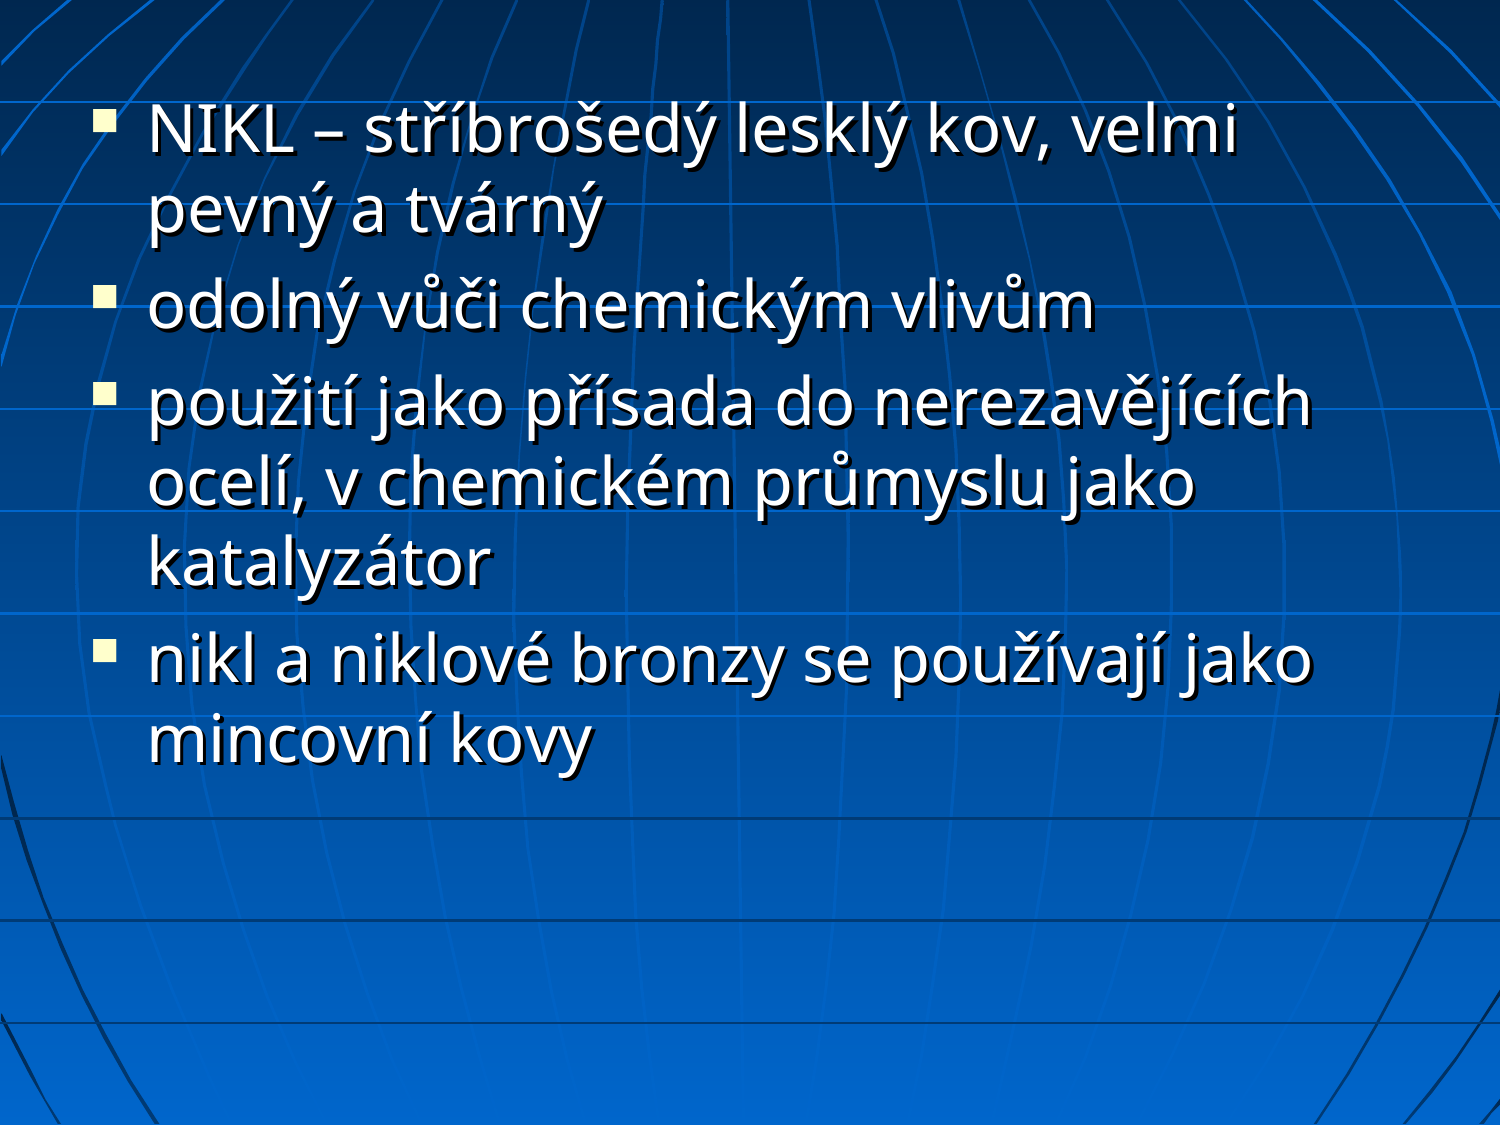

# NIKL – stříbrošedý lesklý kov, velmi pevný a tvárný
odolný vůči chemickým vlivům
použití jako přísada do nerezavějících ocelí, v chemickém průmyslu jako katalyzátor
nikl a niklové bronzy se používají jako mincovní kovy